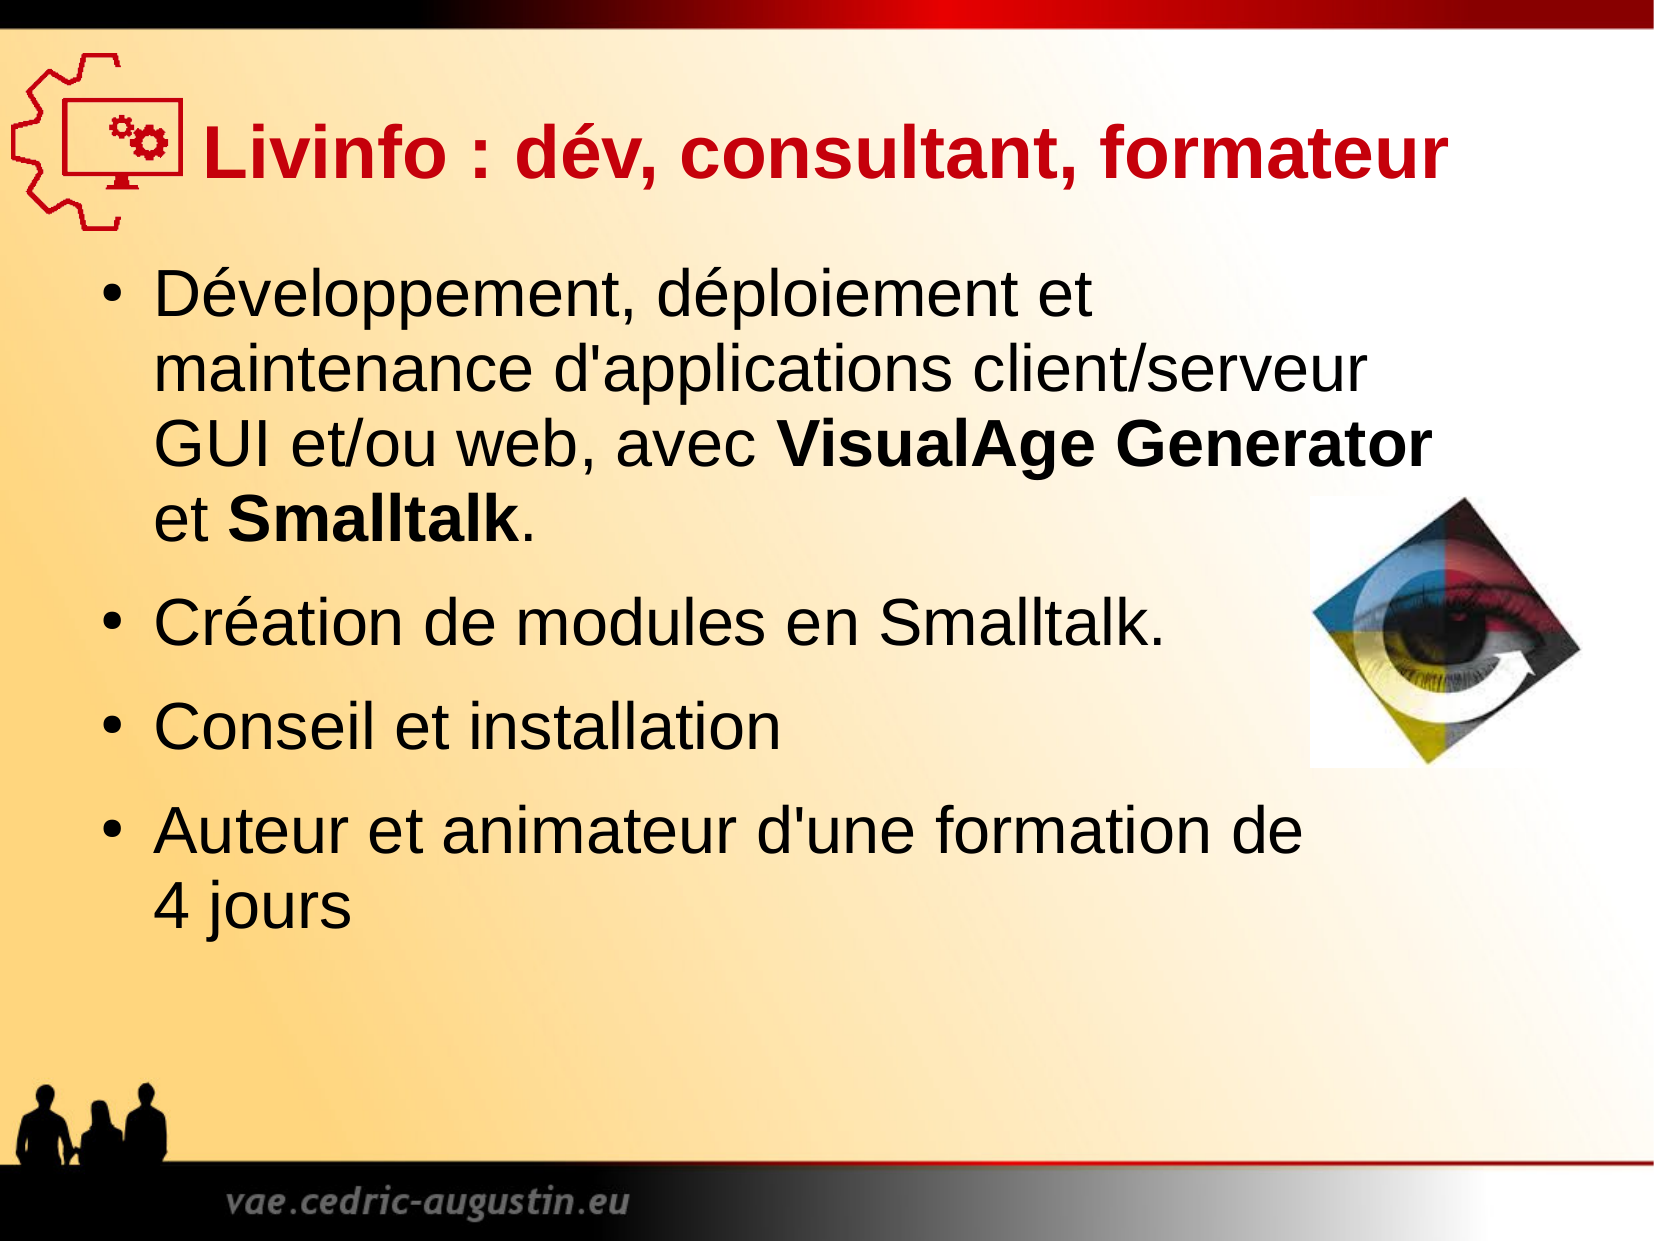

# Livinfo : dév, consultant, formateur
Développement, déploiement et maintenance d'applications client/serveur GUI et/ou web, avec VisualAge Generator et Smalltalk.
Création de modules en Smalltalk.
Conseil et installation
Auteur et animateur d'une formation de 4 jours